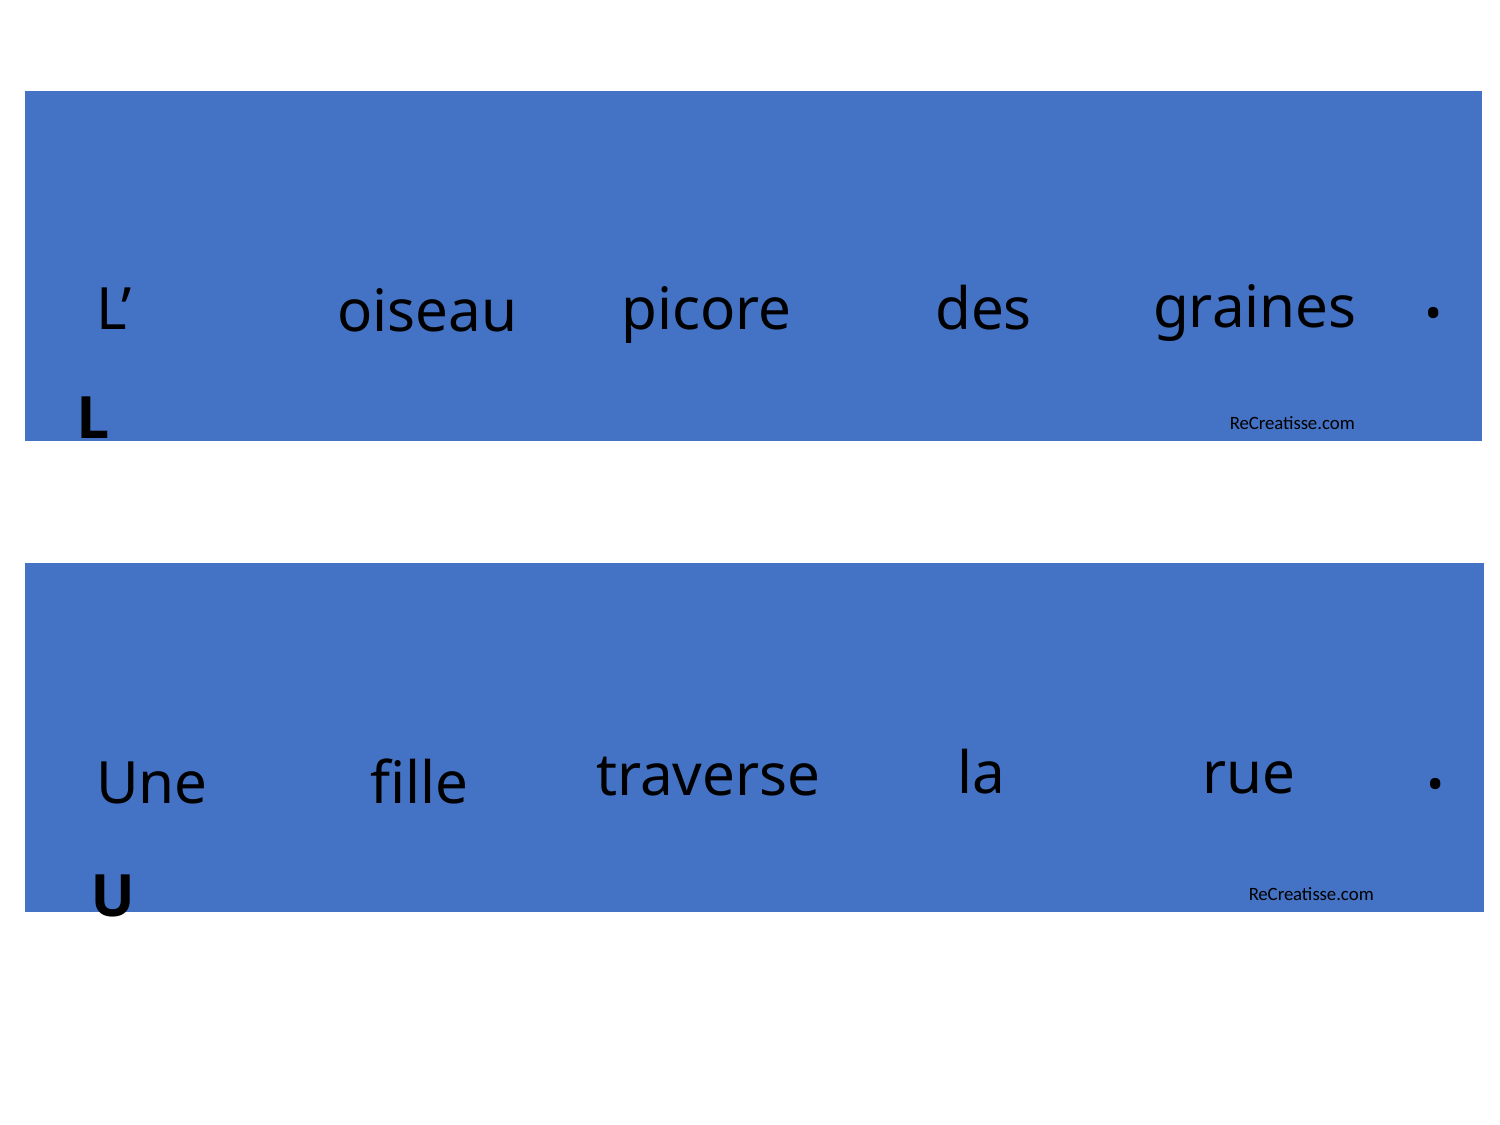

| | | | | |
| --- | --- | --- | --- | --- |
| |
| --- |
.
graines
L’
picore
des
oiseau
L
ReCreatisse.com
| | | | | |
| --- | --- | --- | --- | --- |
| |
| --- |
.
rue
la
traverse
Une
fille
U
ReCreatisse.com